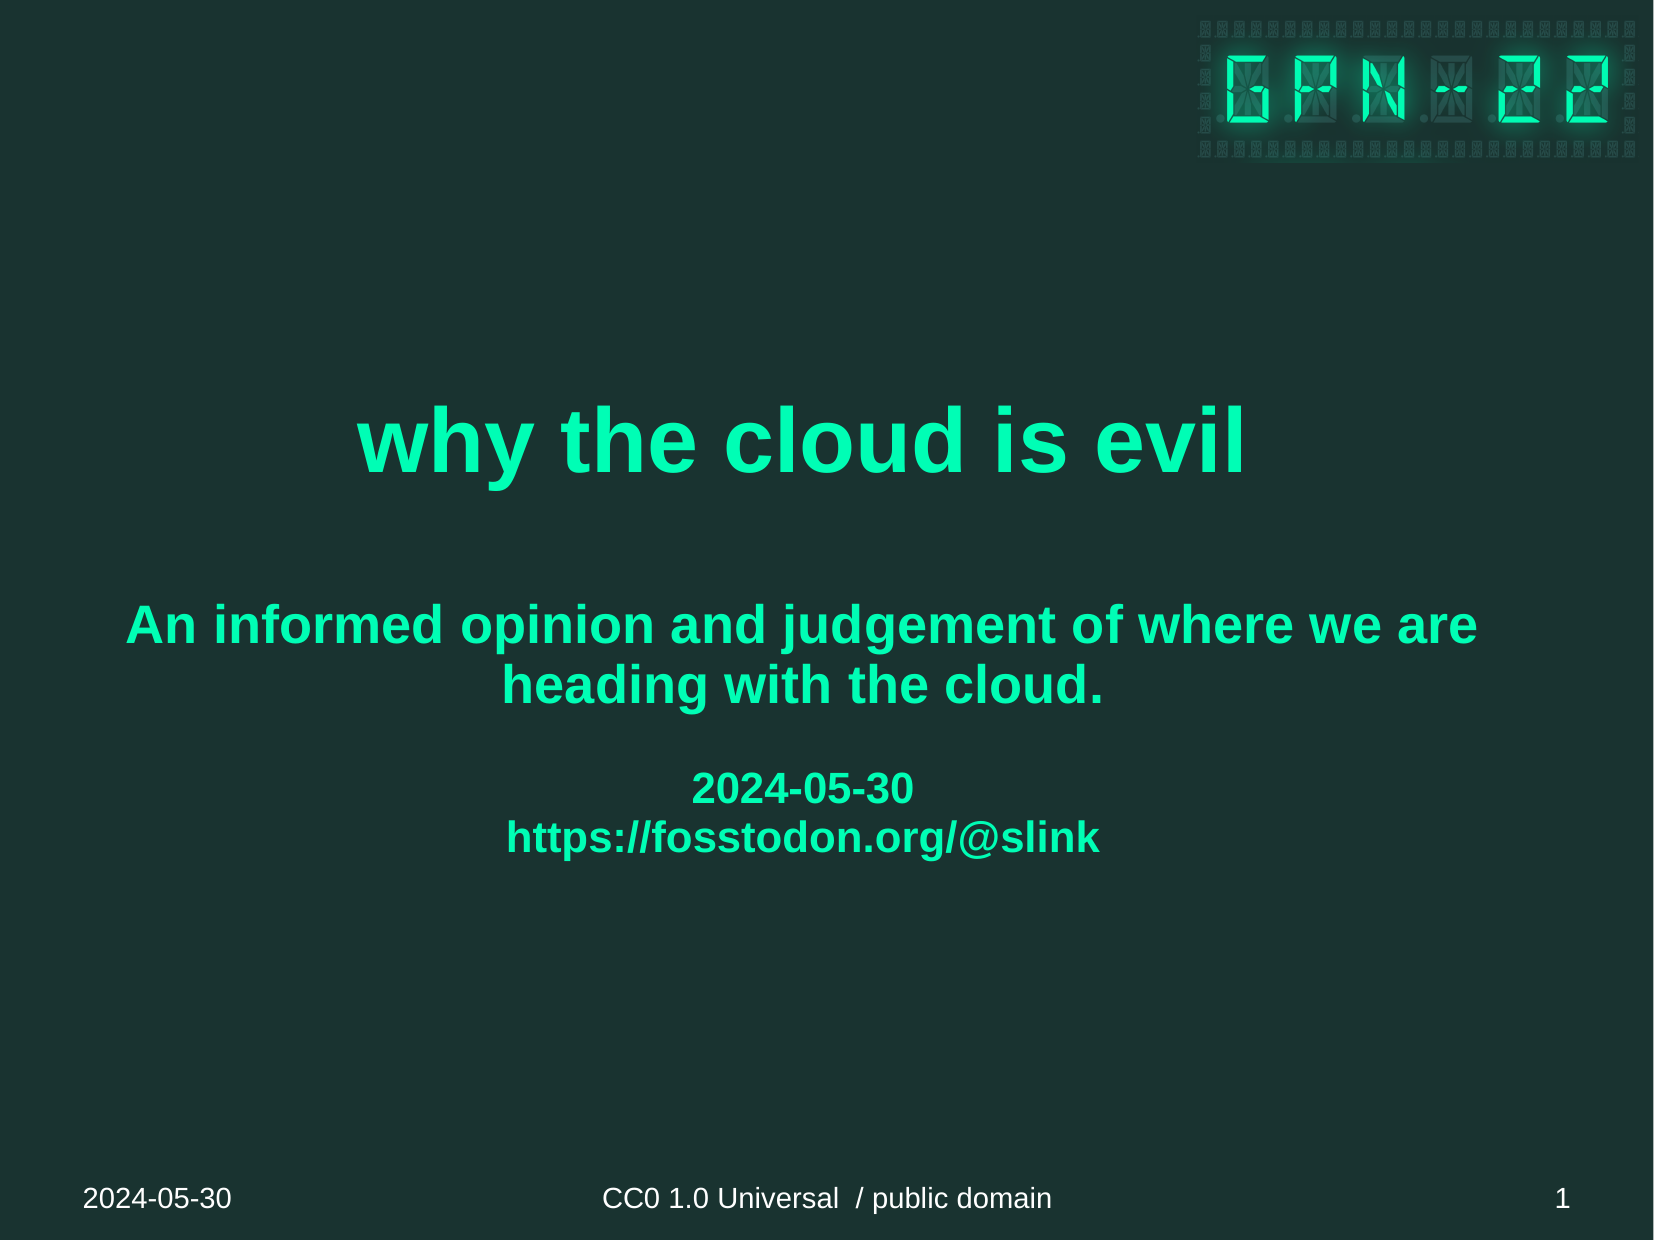

# why the cloud is evil An informed opinion and judgement of where we are heading with the cloud. 2024-05-30 https://fosstodon.org/@slink